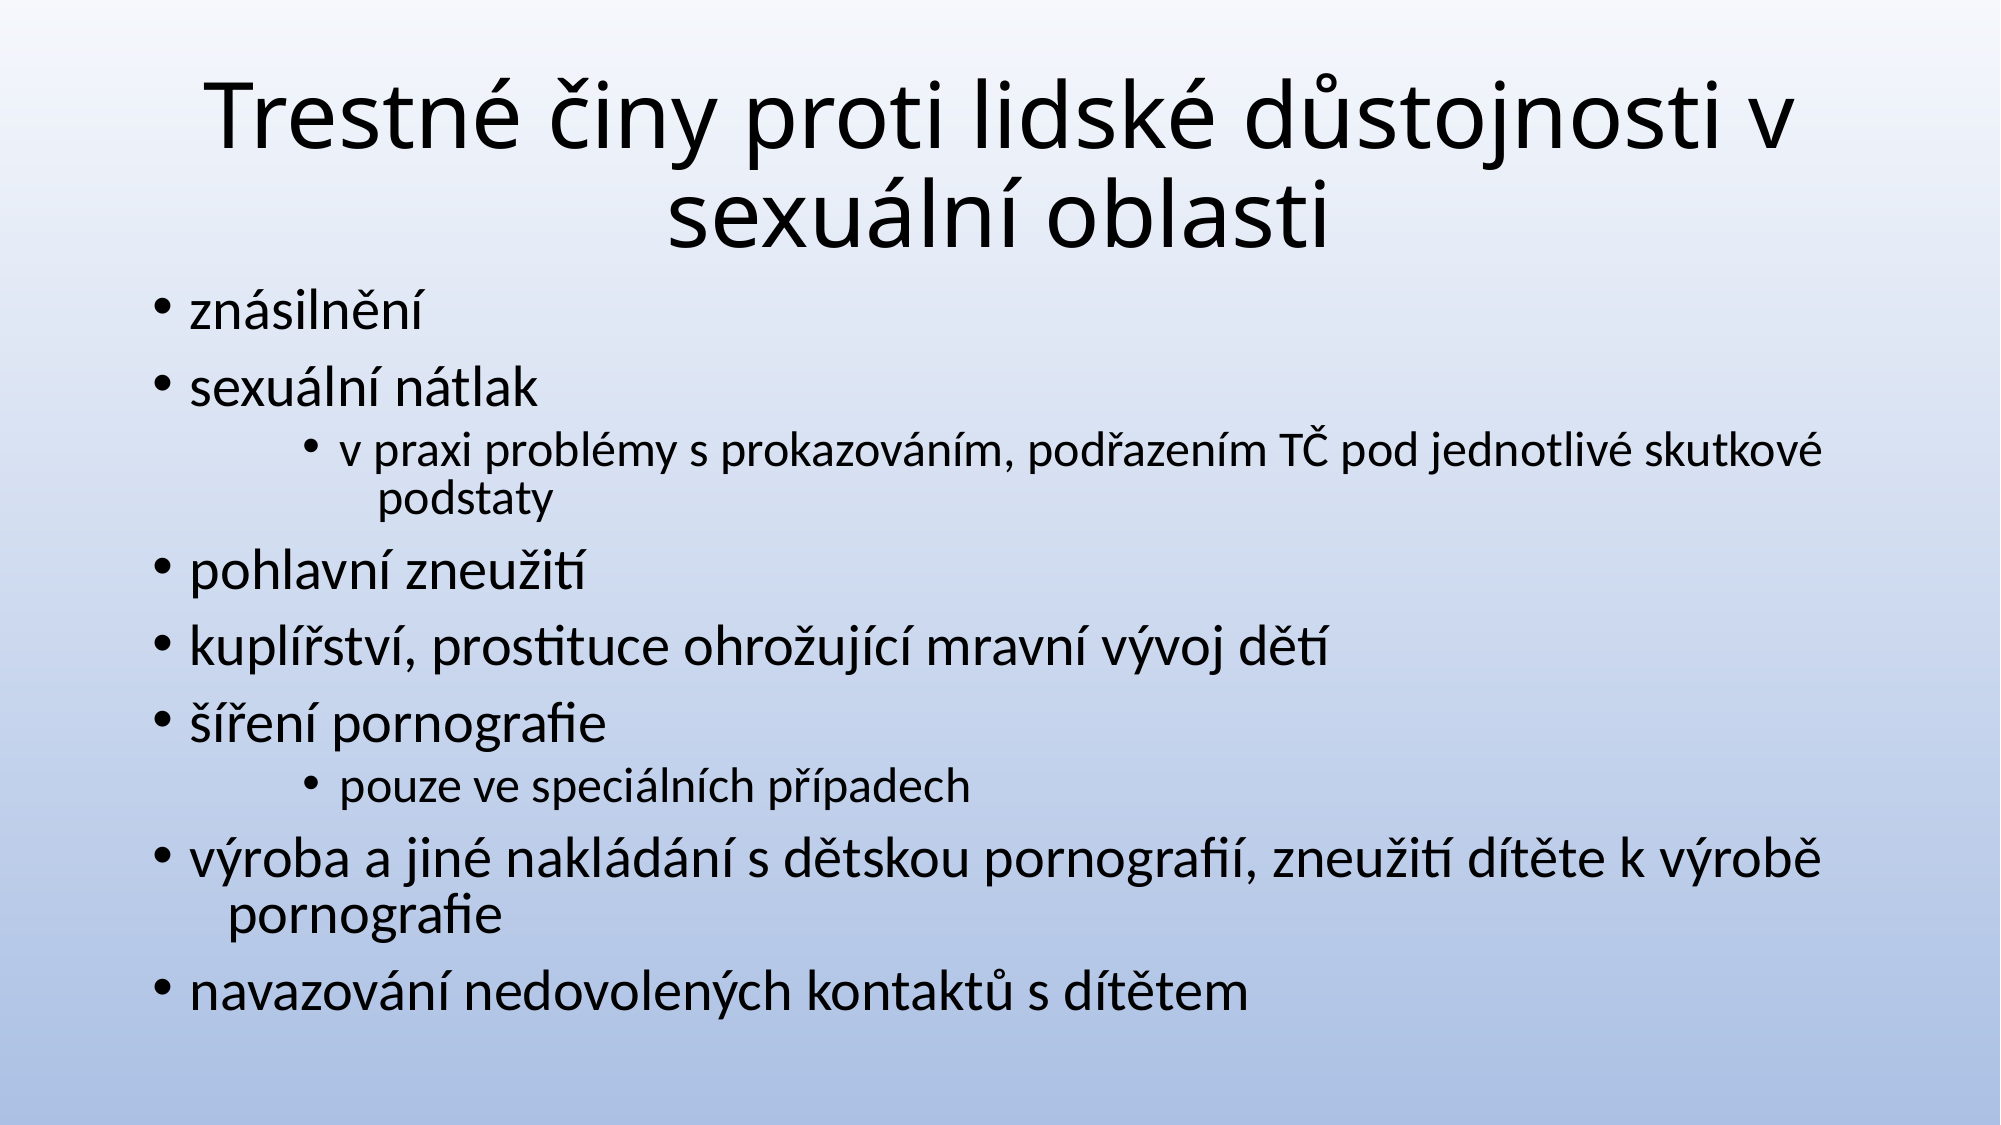

# Trestné činy proti lidské důstojnosti v sexuální oblasti
znásilnění
sexuální nátlak
v praxi problémy s prokazováním, podřazením TČ pod jednotlivé skutkové podstaty
pohlavní zneužití
kuplířství, prostituce ohrožující mravní vývoj dětí
šíření pornografie
pouze ve speciálních případech
výroba a jiné nakládání s dětskou pornografií, zneužití dítěte k výrobě pornografie
navazování nedovolených kontaktů s dítětem